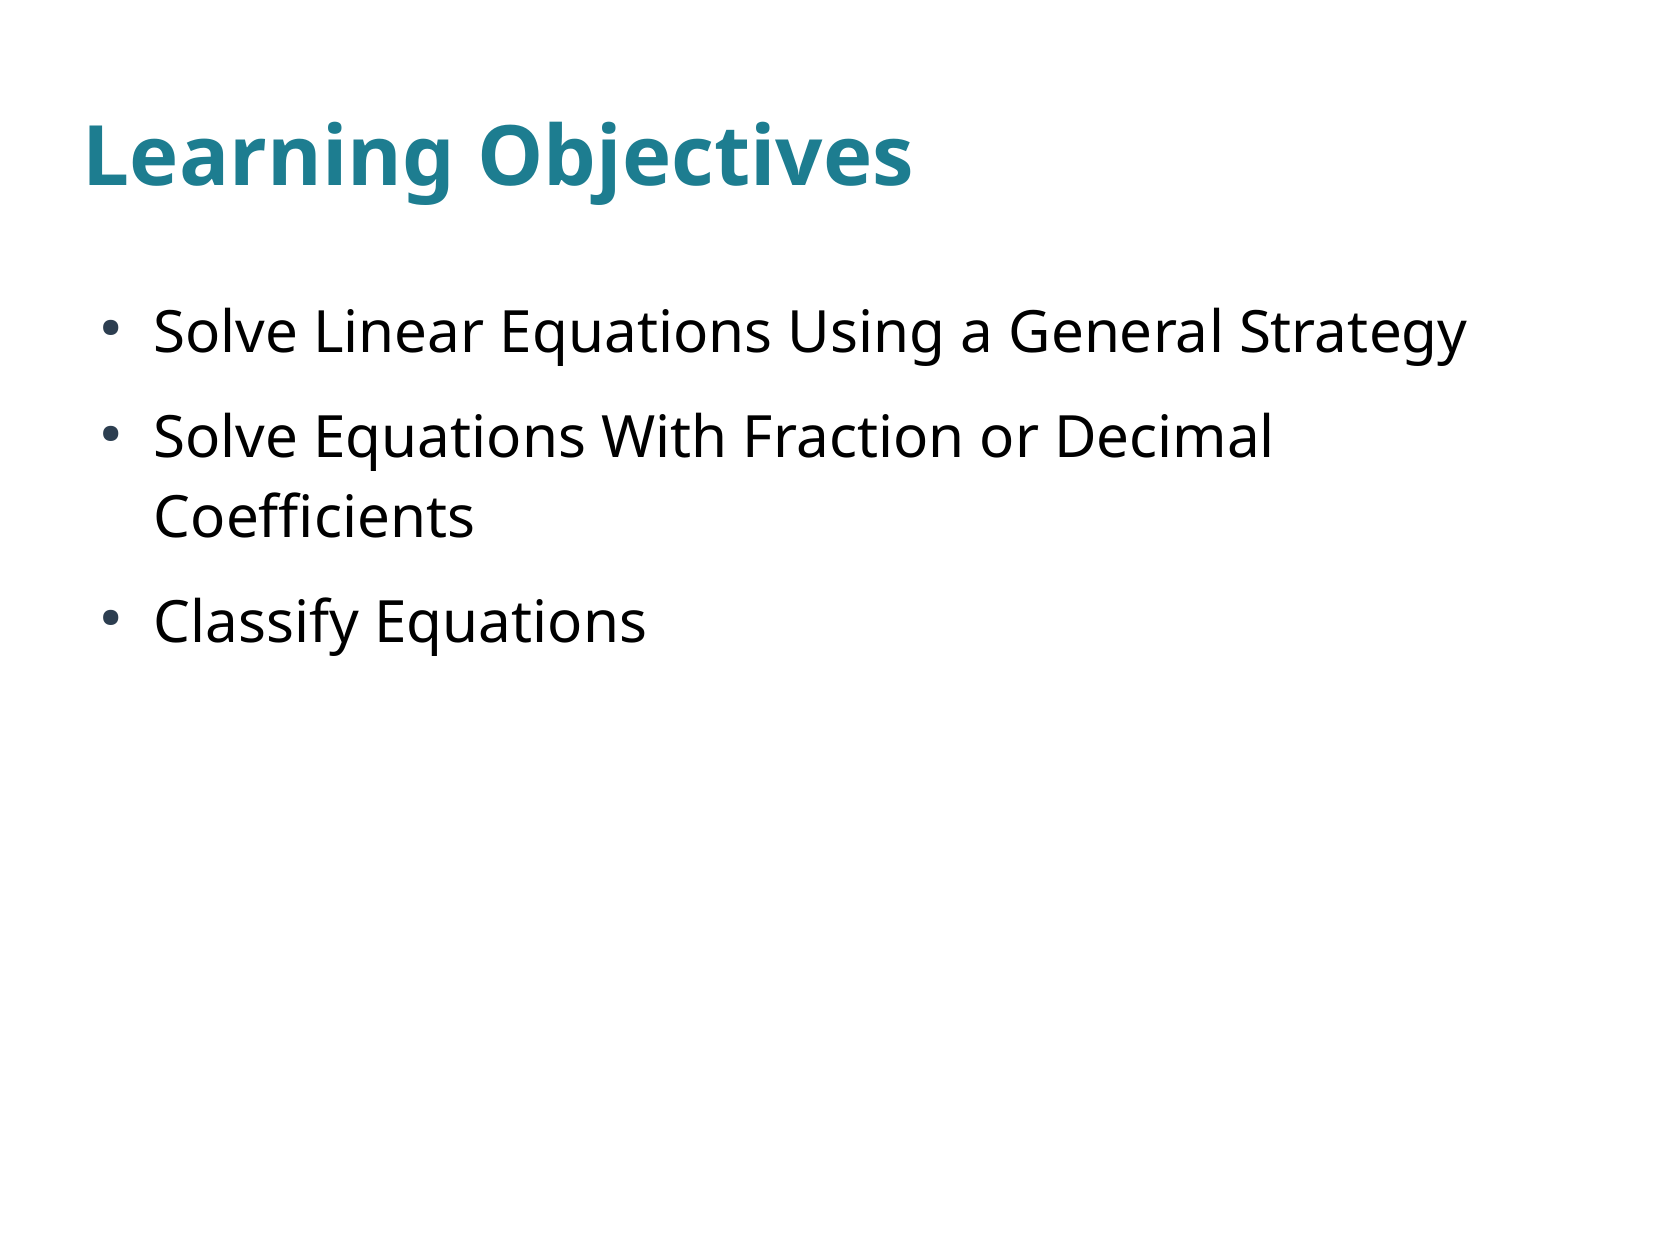

# Learning Objectives
Solve Linear Equations Using a General Strategy
Solve Equations With Fraction or Decimal Coefficients
Classify Equations